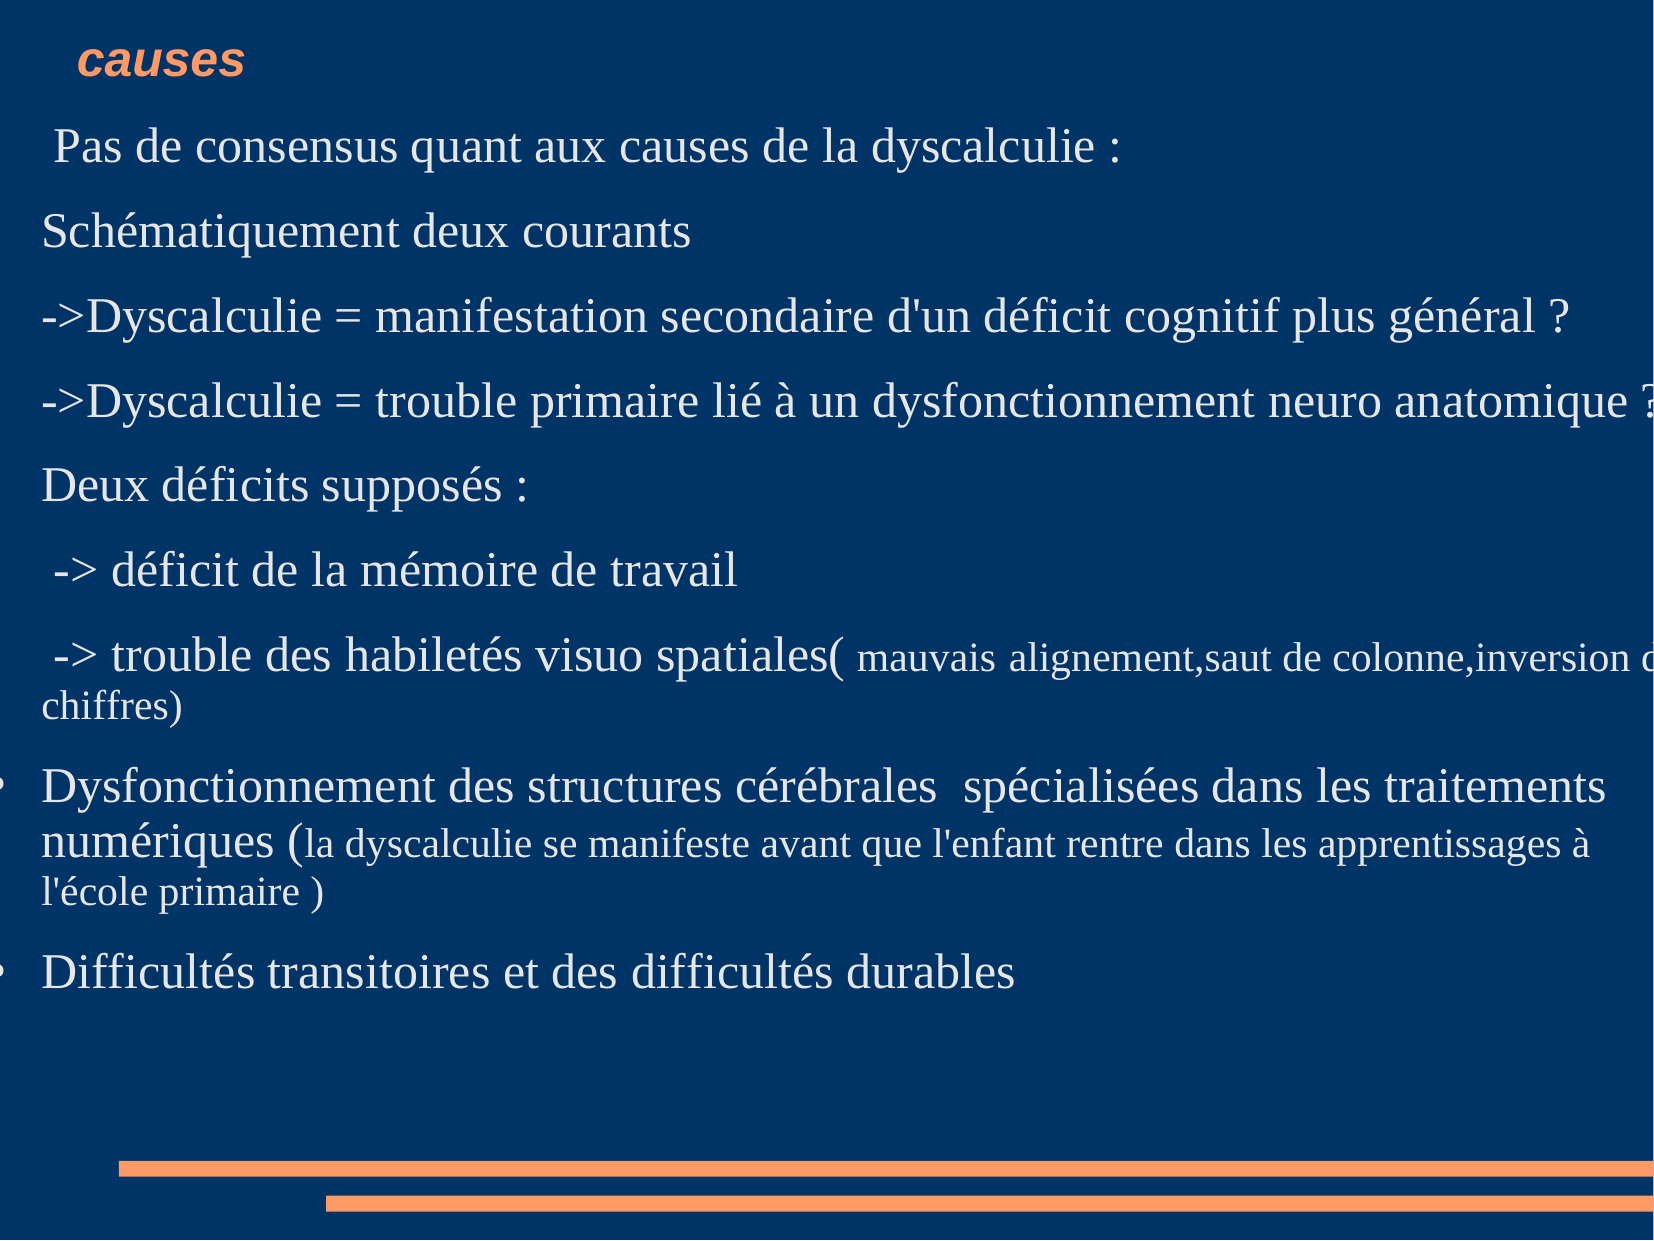

# causes
 Pas de consensus quant aux causes de la dyscalculie :
Schématiquement deux courants
->Dyscalculie = manifestation secondaire d'un déficit cognitif plus général ?
->Dyscalculie = trouble primaire lié à un dysfonctionnement neuro anatomique ?
Deux déficits supposés :
 -> déficit de la mémoire de travail
 -> trouble des habiletés visuo spatiales( mauvais alignement,saut de colonne,inversion de chiffres)
Dysfonctionnement des structures cérébrales spécialisées dans les traitements numériques (la dyscalculie se manifeste avant que l'enfant rentre dans les apprentissages à l'école primaire )
Difficultés transitoires et des difficultés durables